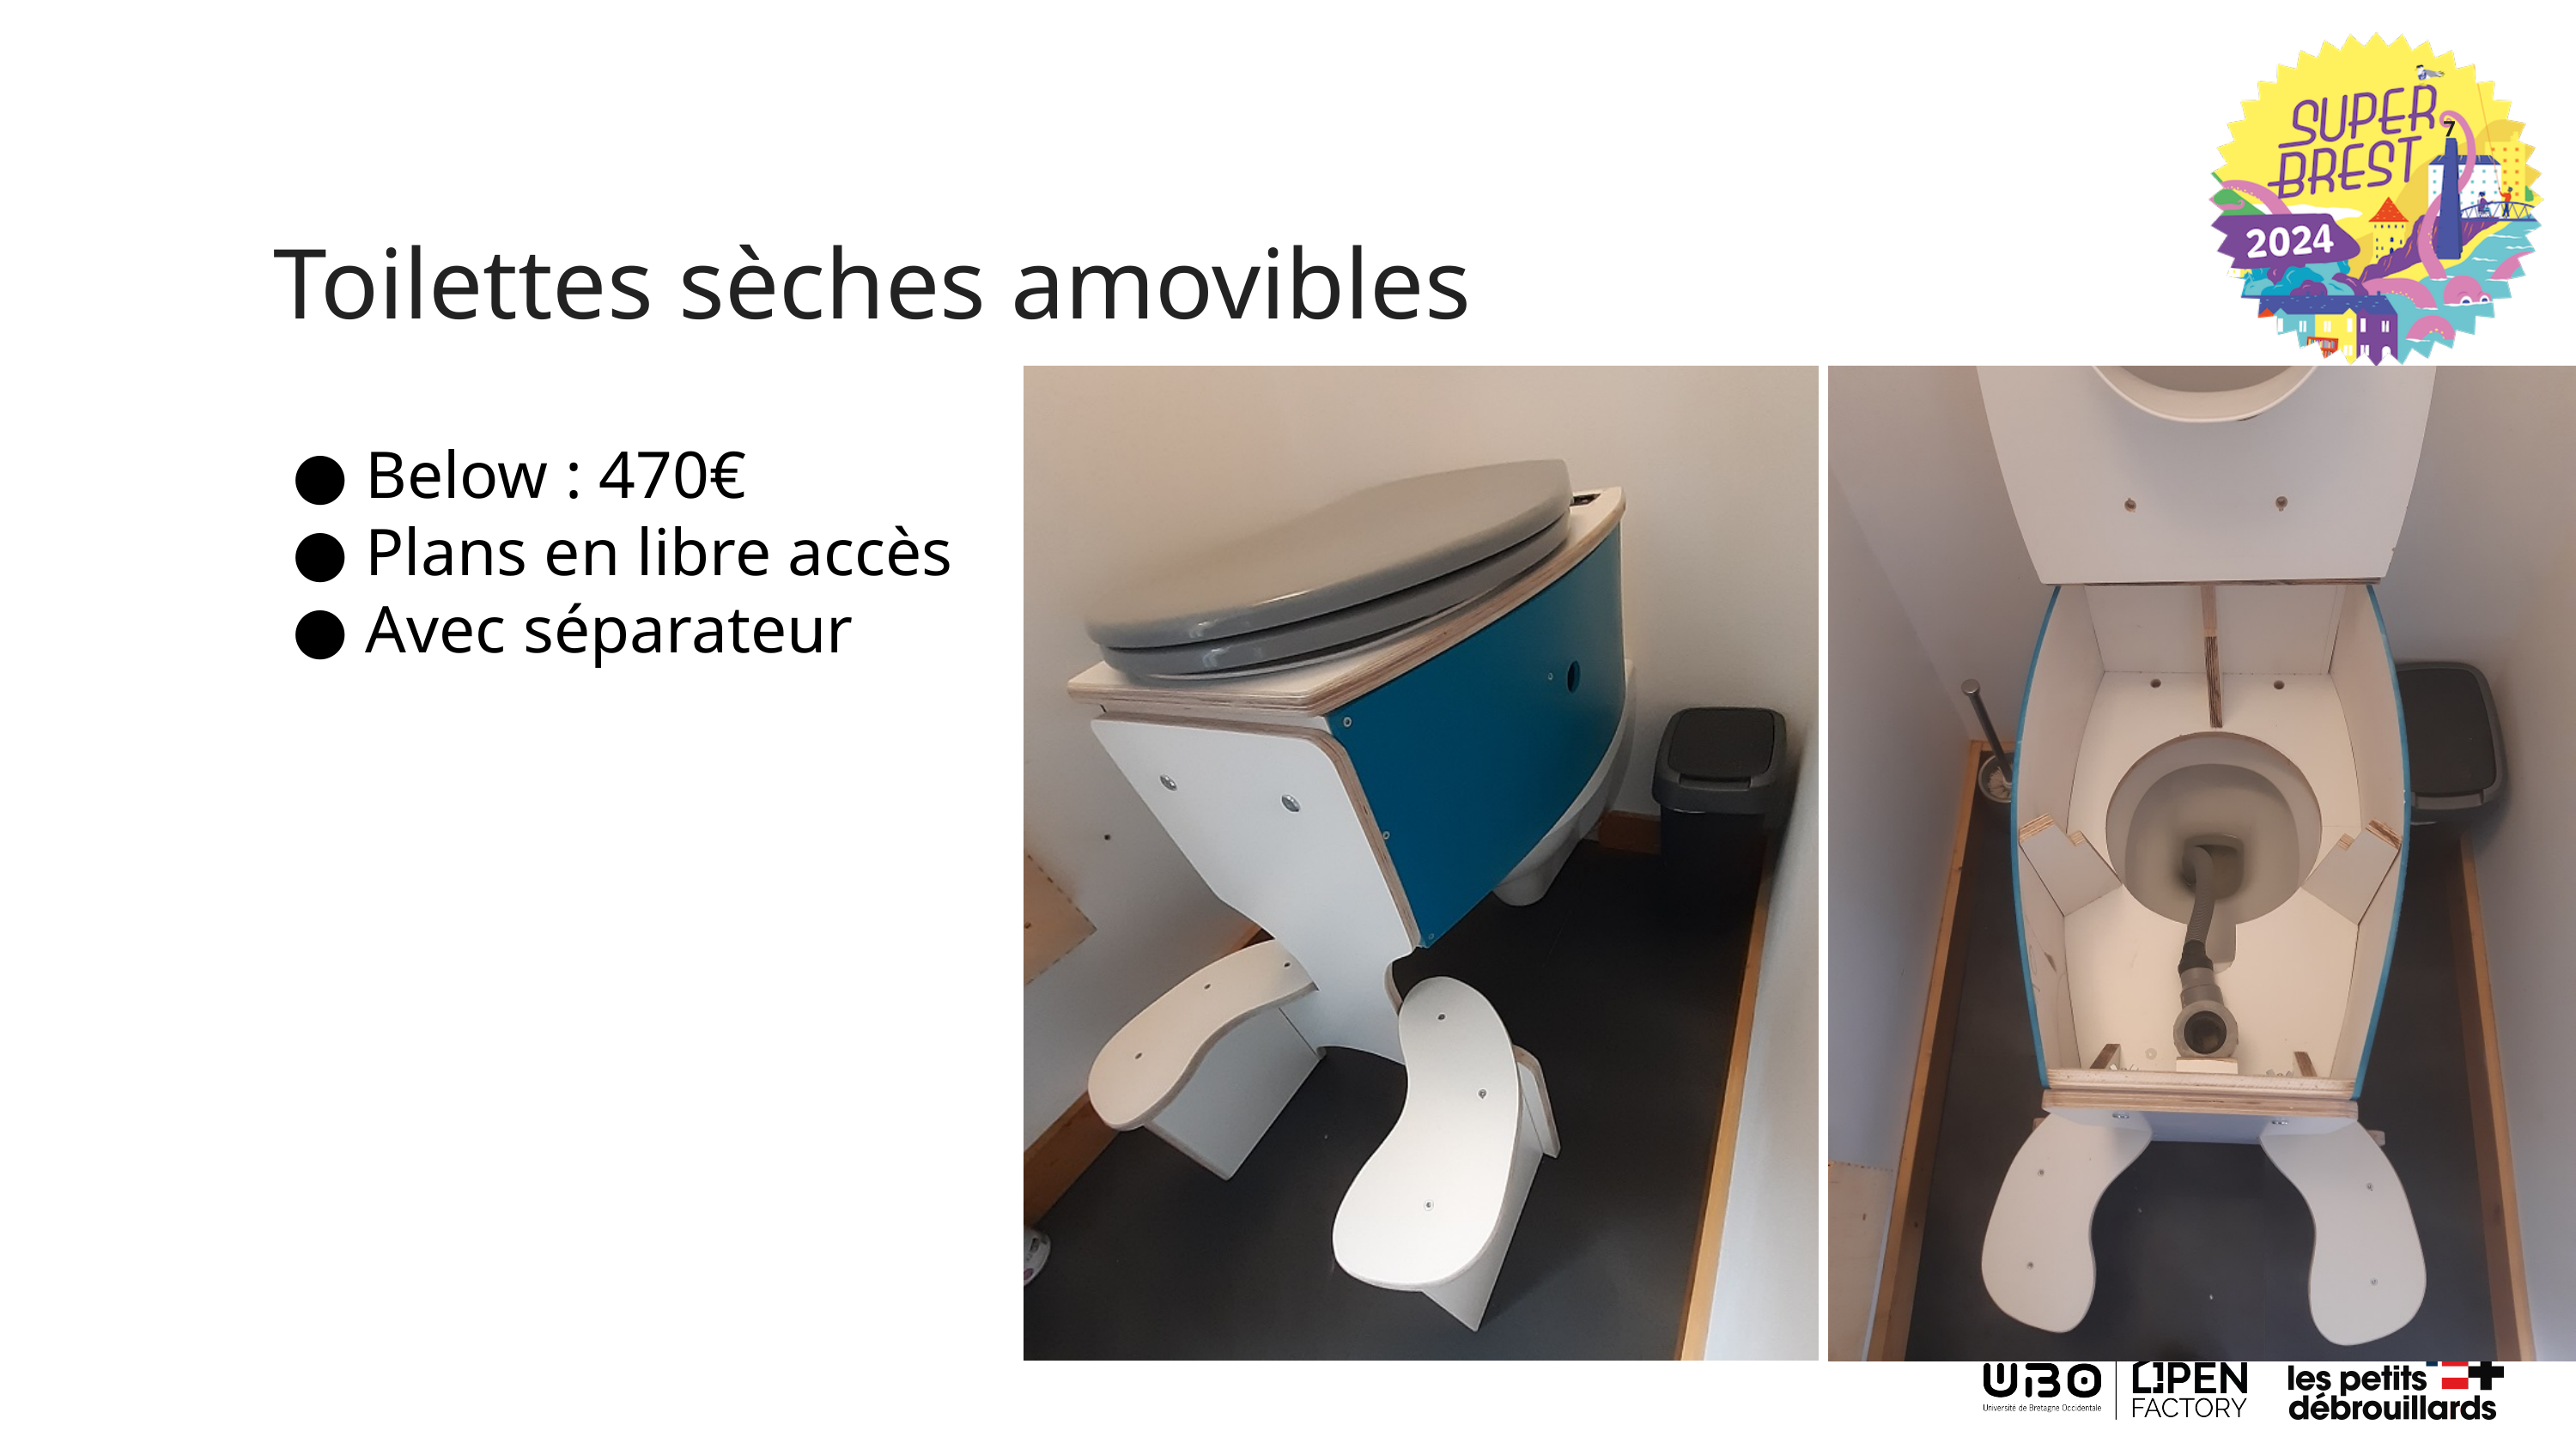

# Toilettes sèches amovibles
 Below : 470€
 Plans en libre accès
 Avec séparateur